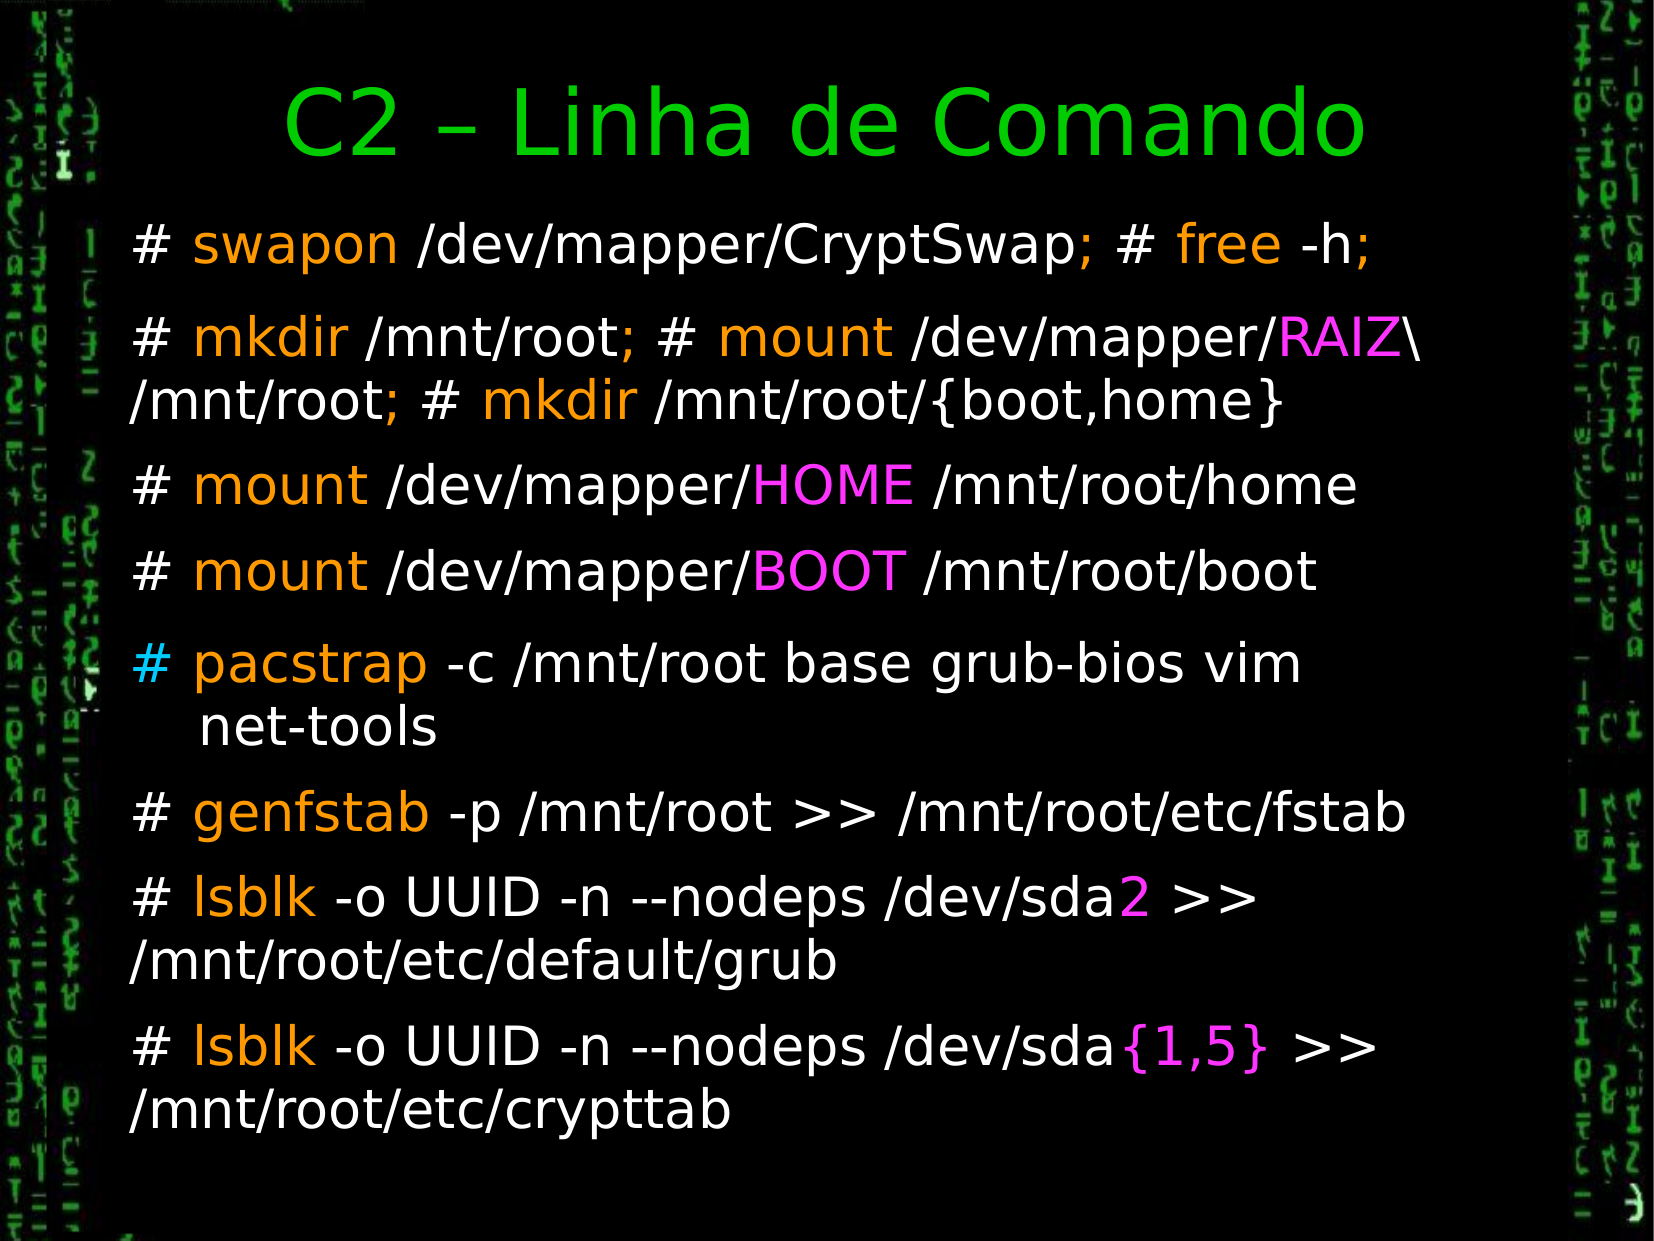

# C2 – Linha de Comando
# swapon /dev/mapper/CryptSwap; # free -h;
# mkdir /mnt/root; # mount /dev/mapper/RAIZ\ /mnt/root; # mkdir /mnt/root/{boot,home}
# mount /dev/mapper/HOME /mnt/root/home
# mount /dev/mapper/BOOT /mnt/root/boot
# pacstrap -c /mnt/root base grub-bios vim
 net-tools
# genfstab -p /mnt/root >> /mnt/root/etc/fstab
# lsblk -o UUID -n --nodeps /dev/sda2 >>
/mnt/root/etc/default/grub
# lsblk -o UUID -n --nodeps /dev/sda{1,5} >> /mnt/root/etc/crypttab